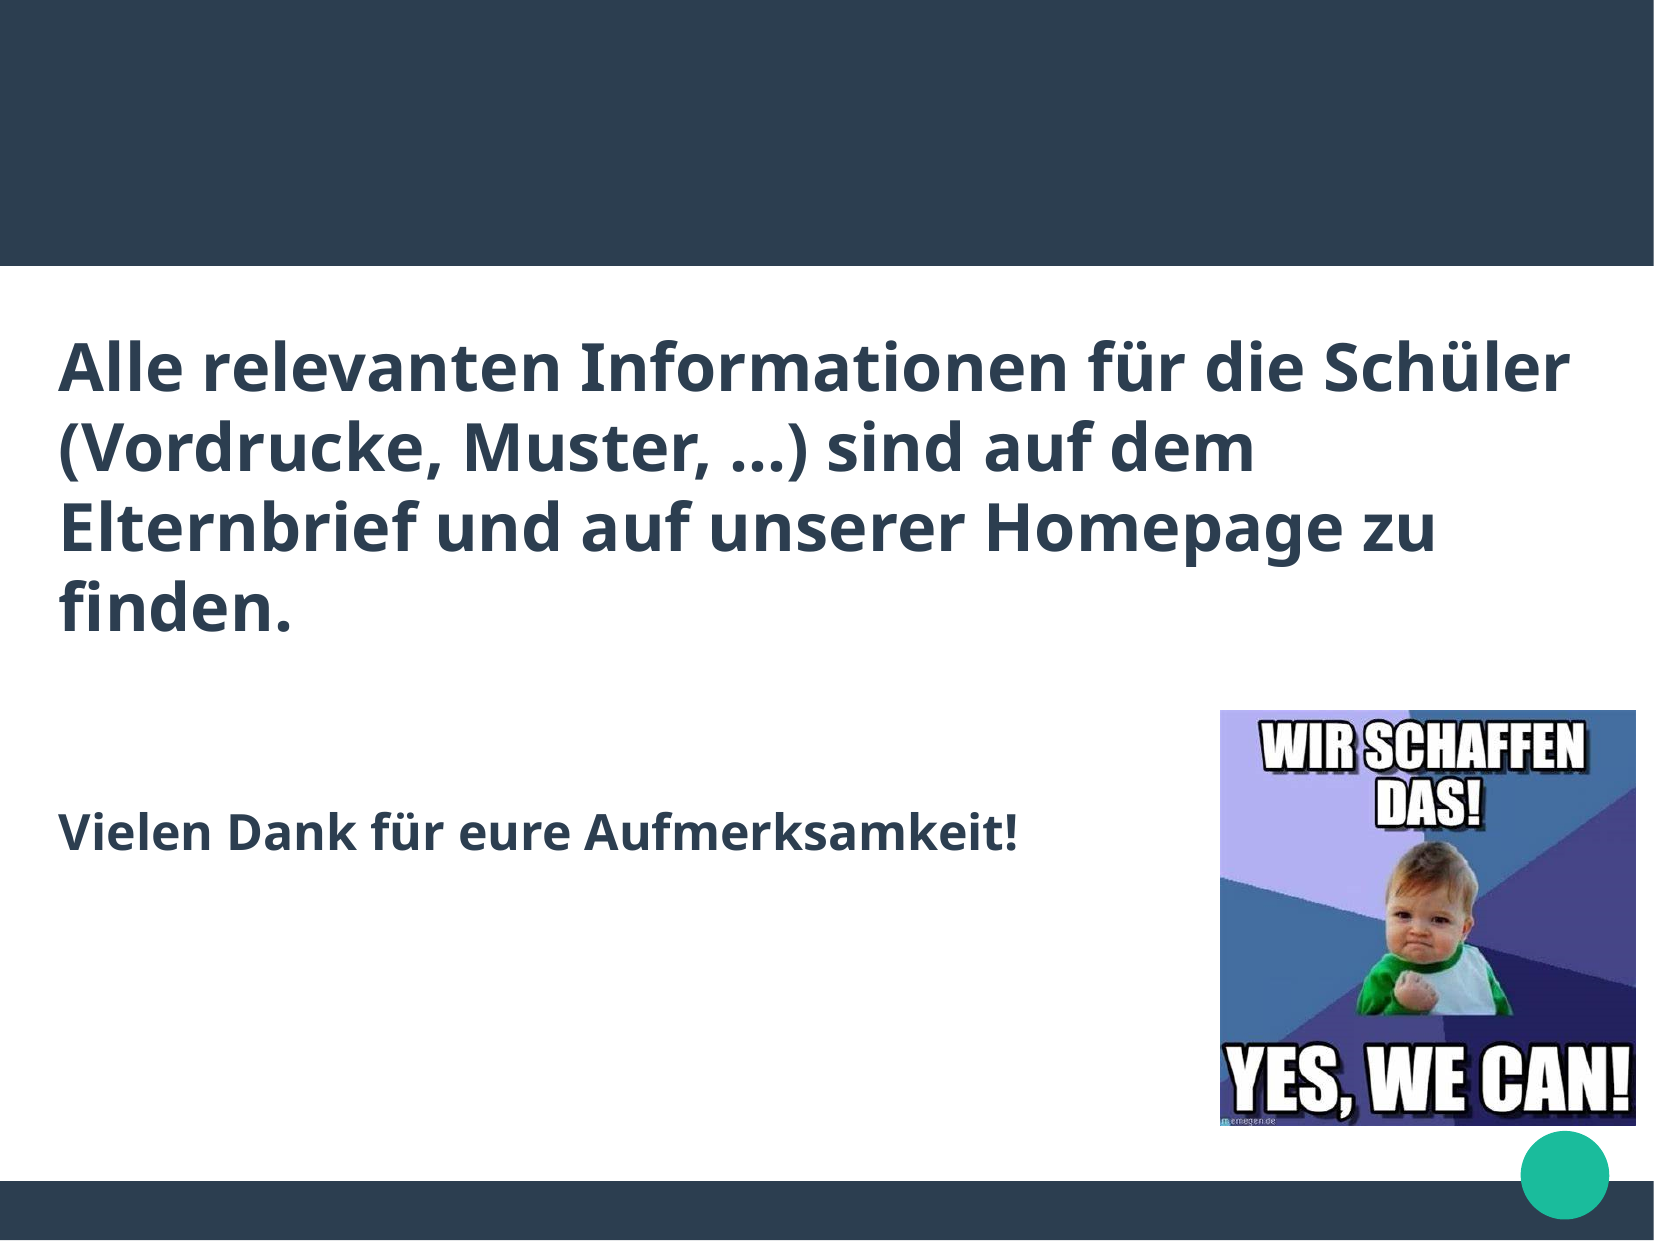

# Alle relevanten Informationen für die Schüler (Vordrucke, Muster, …) sind auf dem Elternbrief und auf unserer Homepage zu finden.
Vielen Dank für eure Aufmerksamkeit!